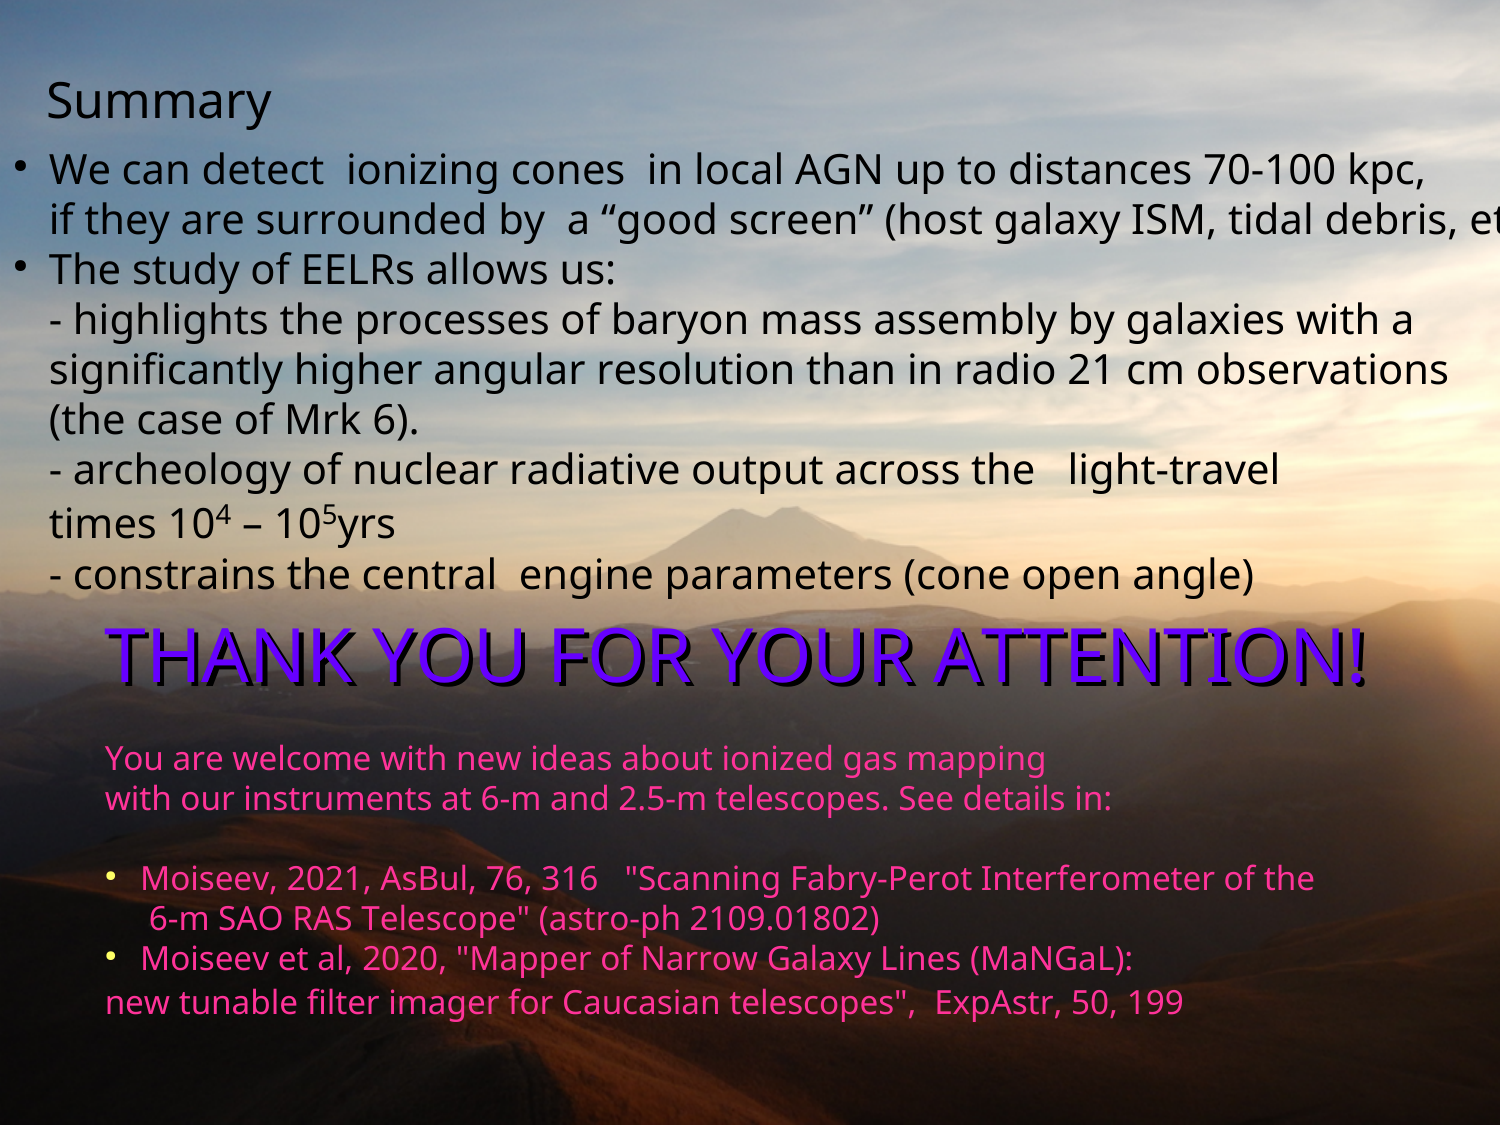

# Summary
We can detect ionizing cones in local AGN up to distances 70-100 kpc,
if they are surrounded by a “good screen” (host galaxy ISM, tidal debris, etc.)
The study of EELRs allows us:
- highlights the processes of baryon mass assembly by galaxies with a
significantly higher angular resolution than in radio 21 cm observations
(the case of Mrk 6).
- archeology of nuclear radiative output across the light-travel
times 104 – 105yrs
- constrains the central engine parameters (cone open angle)
THANK YOU FOR YOUR ATTENTION!
You are welcome with new ideas about ionized gas mapping
with our instruments at 6-m and 2.5-m telescopes. See details in:
Moiseev, 2021, AsBul, 76, 316 "Scanning Fabry-Perot Interferometer of the
 6-m SAO RAS Telescope" (astro-ph 2109.01802)
Moiseev et al, 2020, "Mapper of Narrow Galaxy Lines (MaNGaL):
new tunable filter imager for Caucasian telescopes", ExpAstr, 50, 199